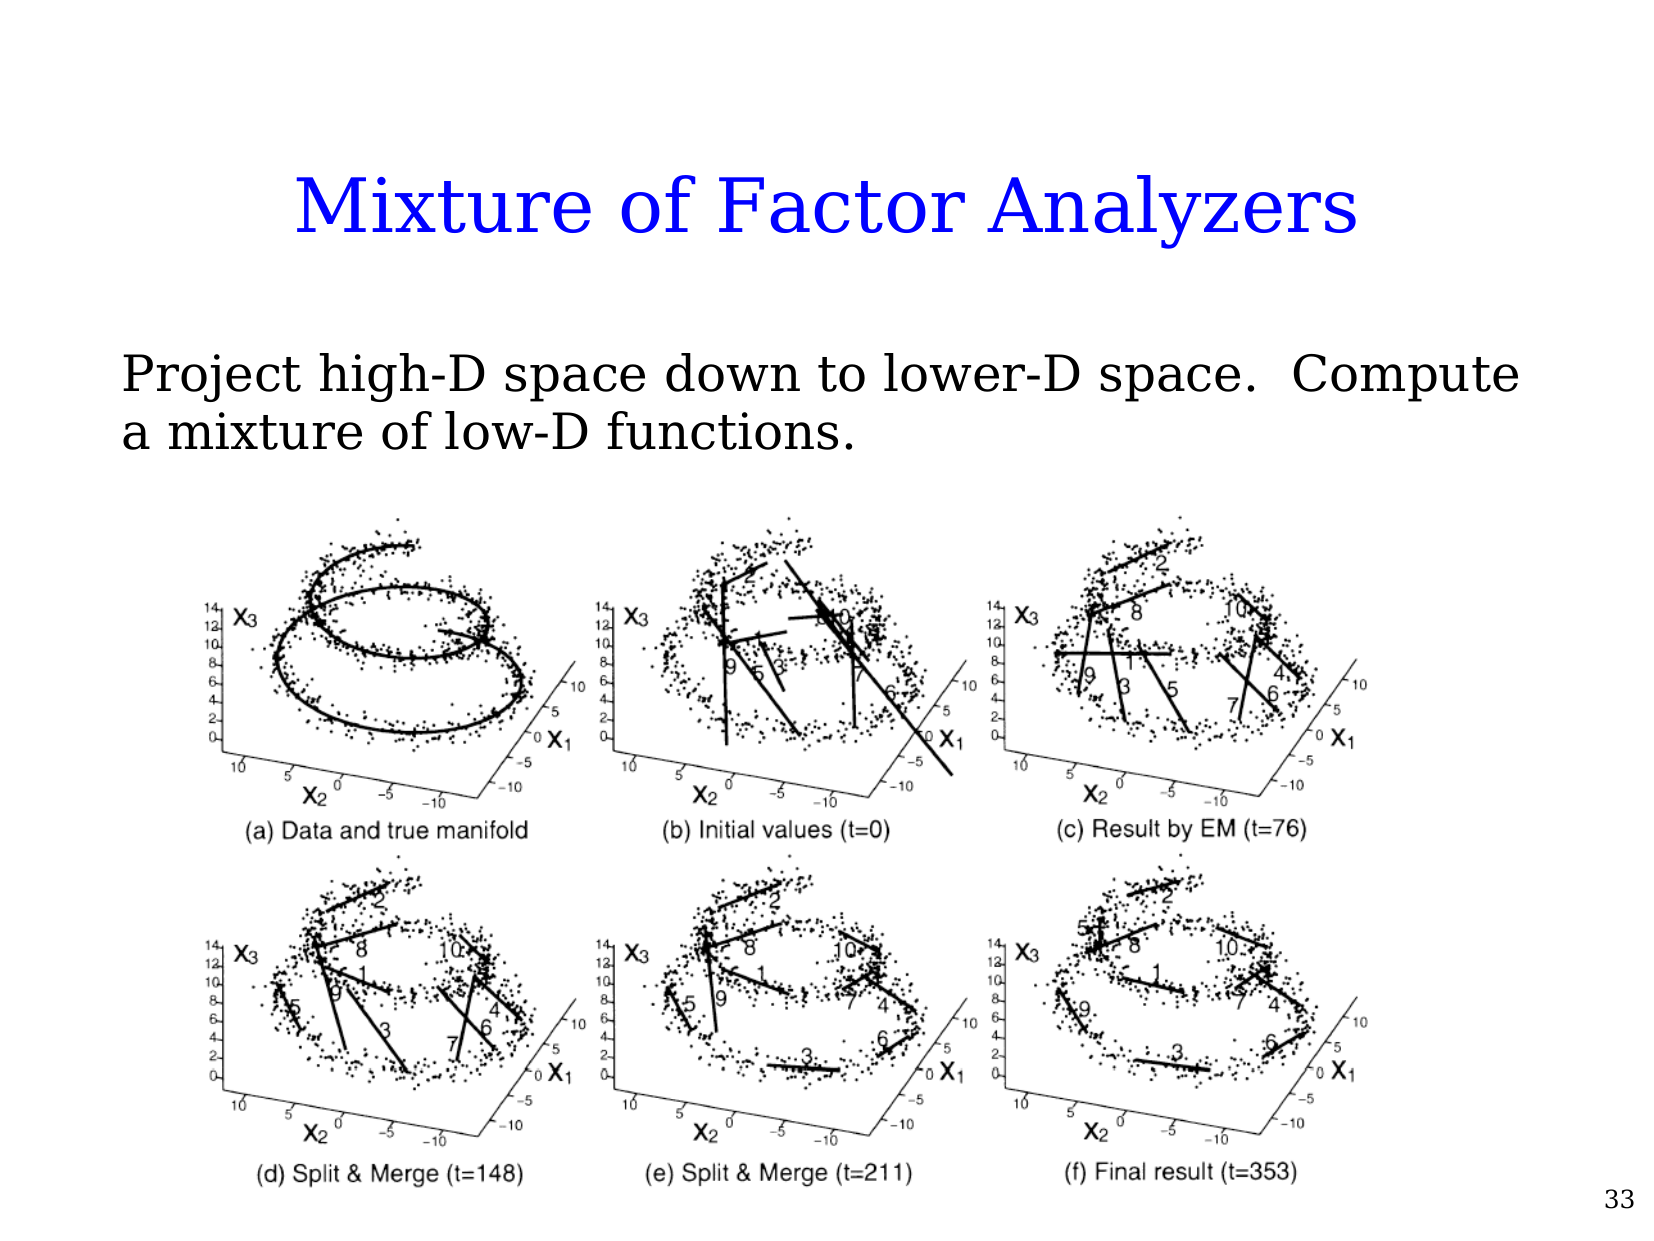

# Mixture of Factor Analyzers
Project high-D space down to lower-D space. Compute a mixture of low-D functions.